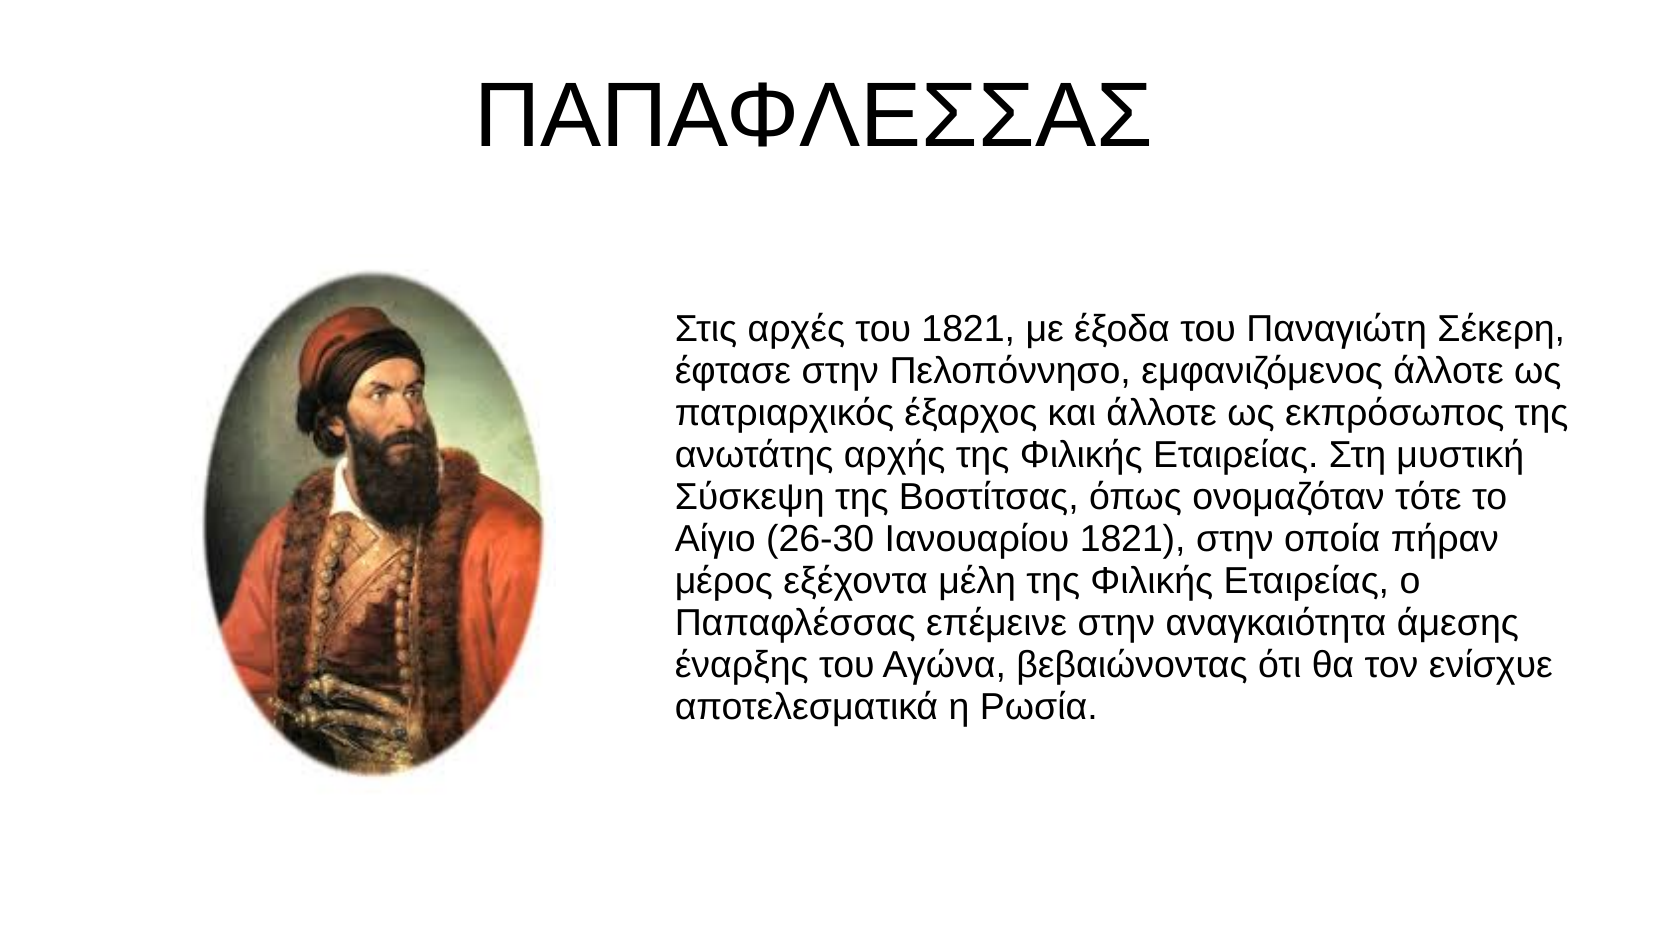

# ΠΑΠΑΦΛΕΣΣΑΣ
Στις αρχές του 1821, με έξοδα του Παναγιώτη Σέκερη, έφτασε στην Πελοπόννησο, εμφανιζόμενος άλλοτε ως πατριαρχικός έξαρχος και άλλοτε ως εκπρόσωπος της ανωτάτης αρχής της Φιλικής Εταιρείας. Στη μυστική Σύσκεψη της Βοστίτσας, όπως ονομαζόταν τότε το Αίγιο (26-30 Ιανουαρίου 1821), στην οποία πήραν μέρος εξέχοντα μέλη της Φιλικής Εταιρείας, ο Παπαφλέσσας επέμεινε στην αναγκαιότητα άμεσης έναρξης του Αγώνα, βεβαιώνοντας ότι θα τον ενίσχυε αποτελεσματικά η Ρωσία.